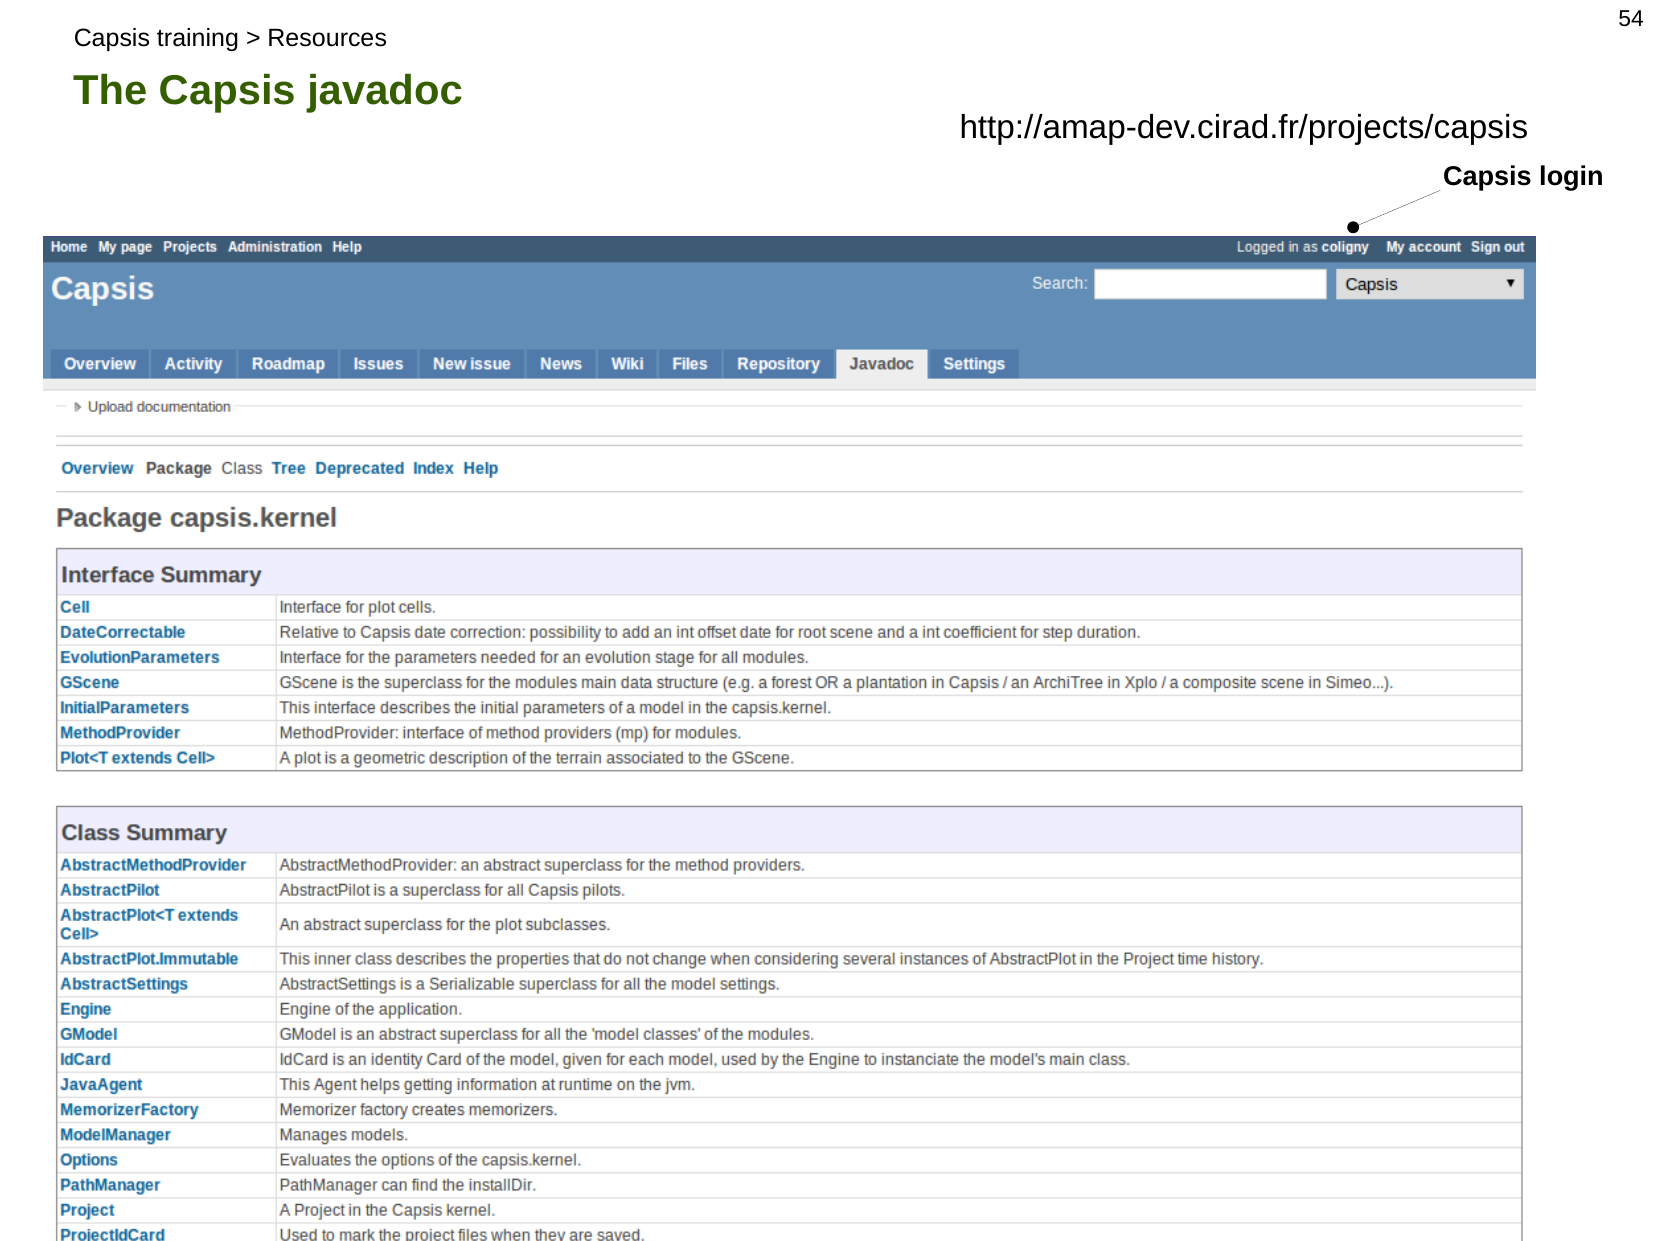

54
Capsis training > Resources
The Capsis javadoc
http://amap-dev.cirad.fr/projects/capsis
Capsis login